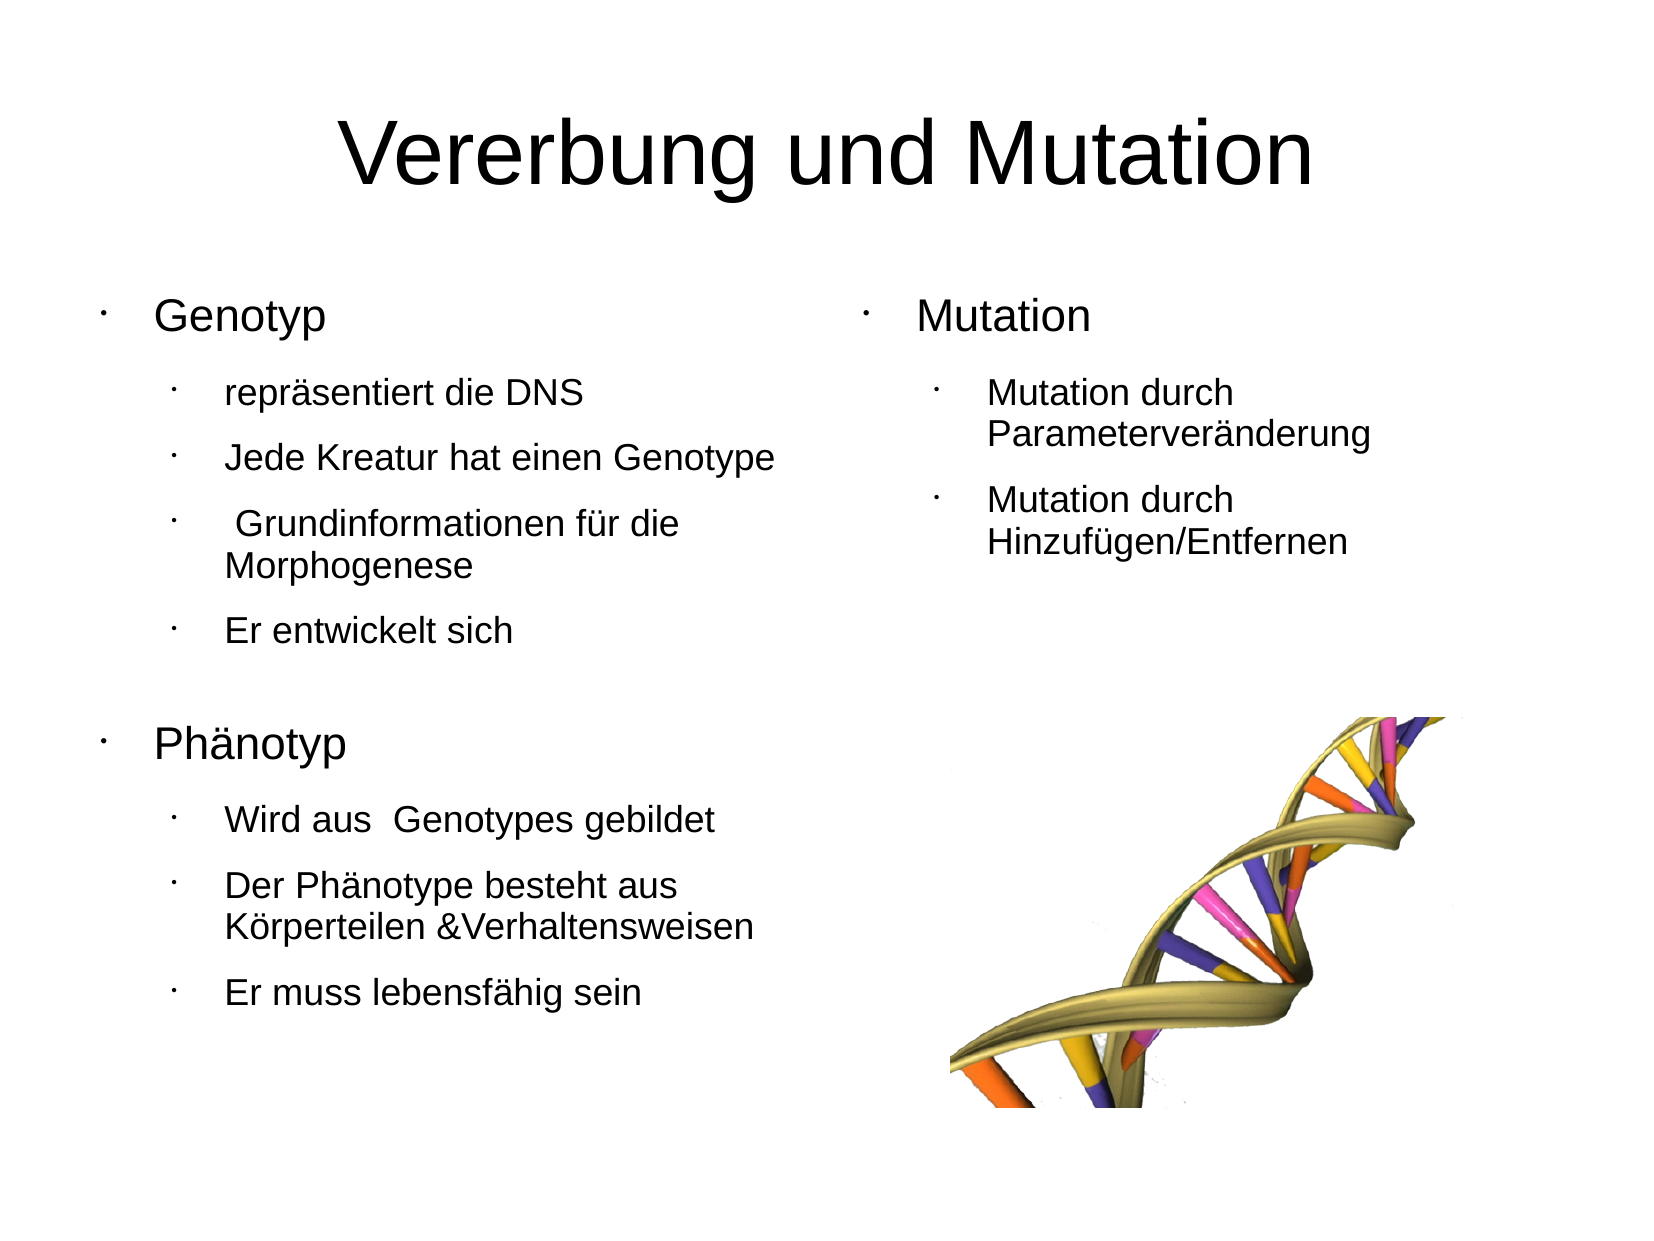

# Vererbung und Mutation
Genotyp
repräsentiert die DNS
Jede Kreatur hat einen Genotype
 Grundinformationen für die Morphogenese
Er entwickelt sich
Mutation
Mutation durch Parameterveränderung
Mutation durch Hinzufügen/Entfernen
Phänotyp
Wird aus Genotypes gebildet
Der Phänotype besteht aus Körperteilen &Verhaltensweisen
Er muss lebensfähig sein